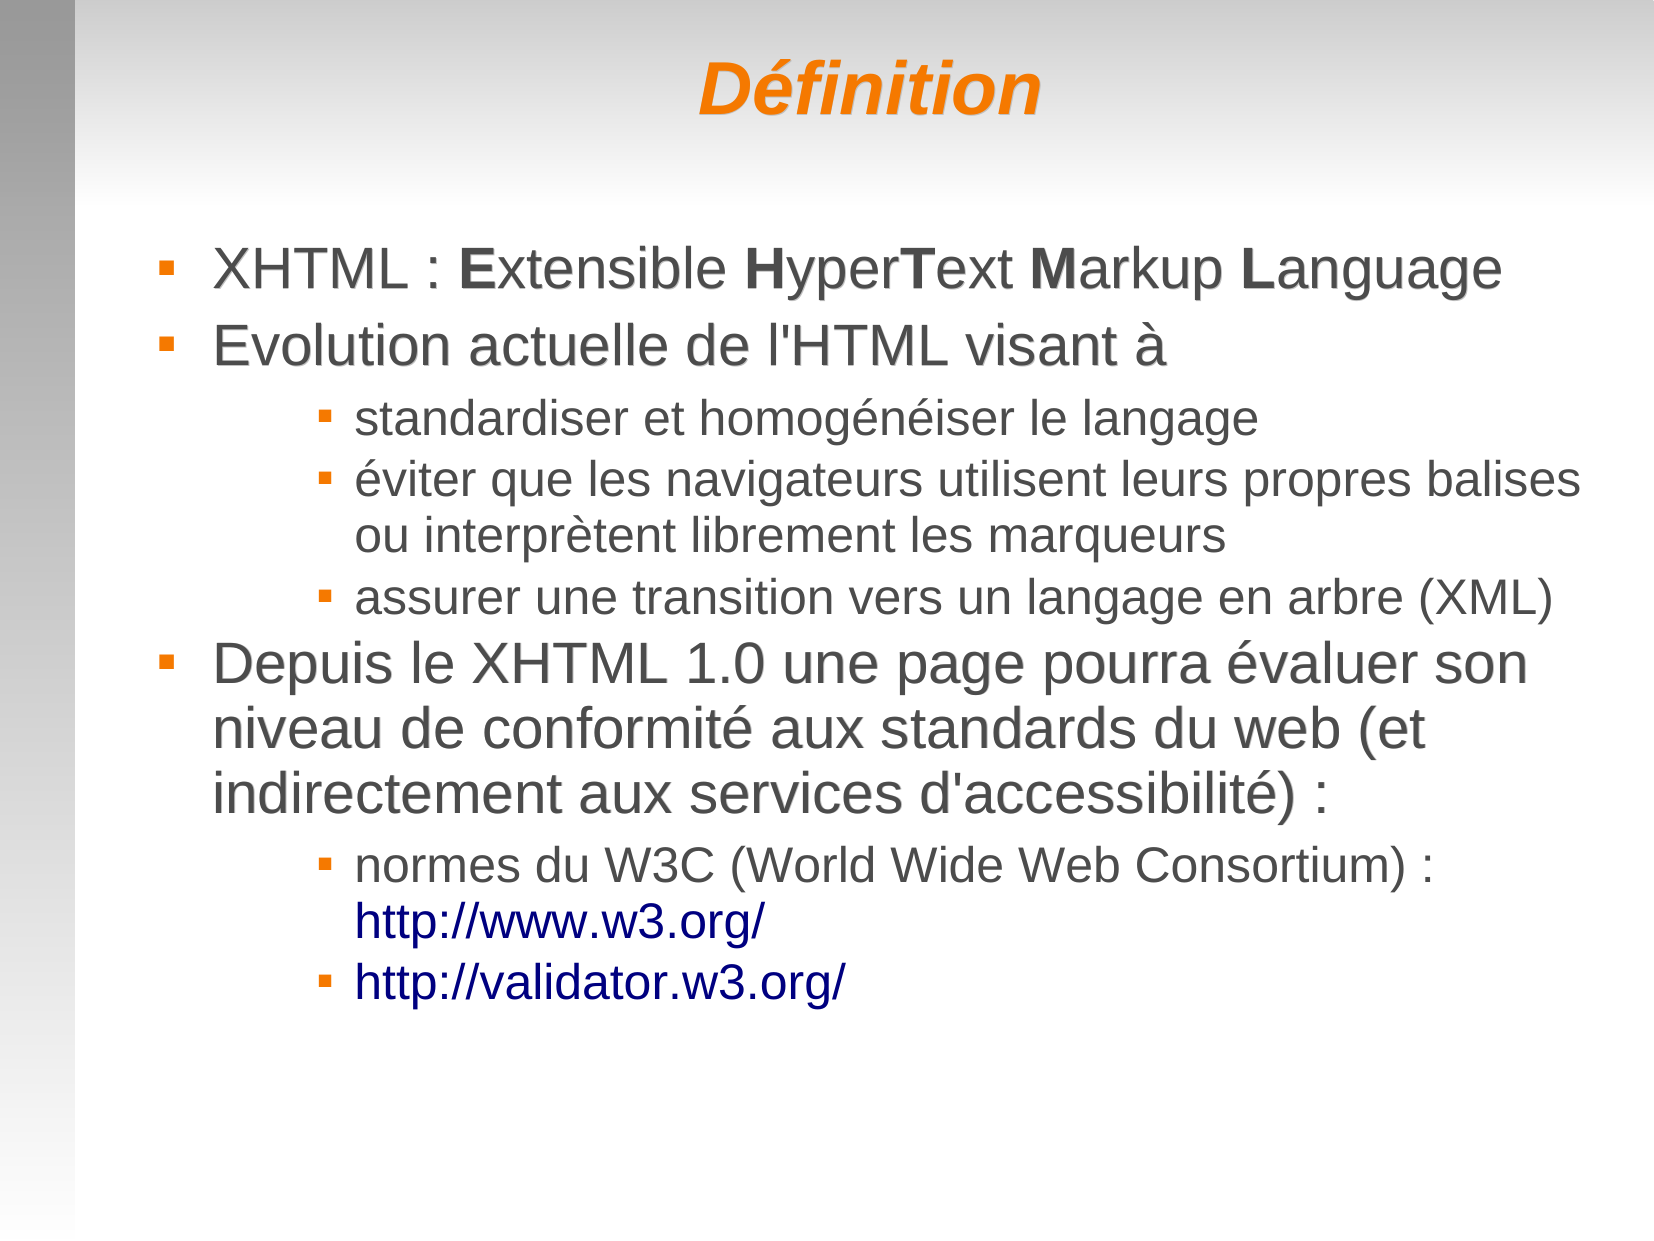

# Définition
XHTML : Extensible HyperText Markup Language
Evolution actuelle de l'HTML visant à
standardiser et homogénéiser le langage
éviter que les navigateurs utilisent leurs propres balises ou interprètent librement les marqueurs
assurer une transition vers un langage en arbre (XML)
Depuis le XHTML 1.0 une page pourra évaluer son niveau de conformité aux standards du web (et indirectement aux services d'accessibilité) :
normes du W3C (World Wide Web Consortium) : http://www.w3.org/
http://validator.w3.org/